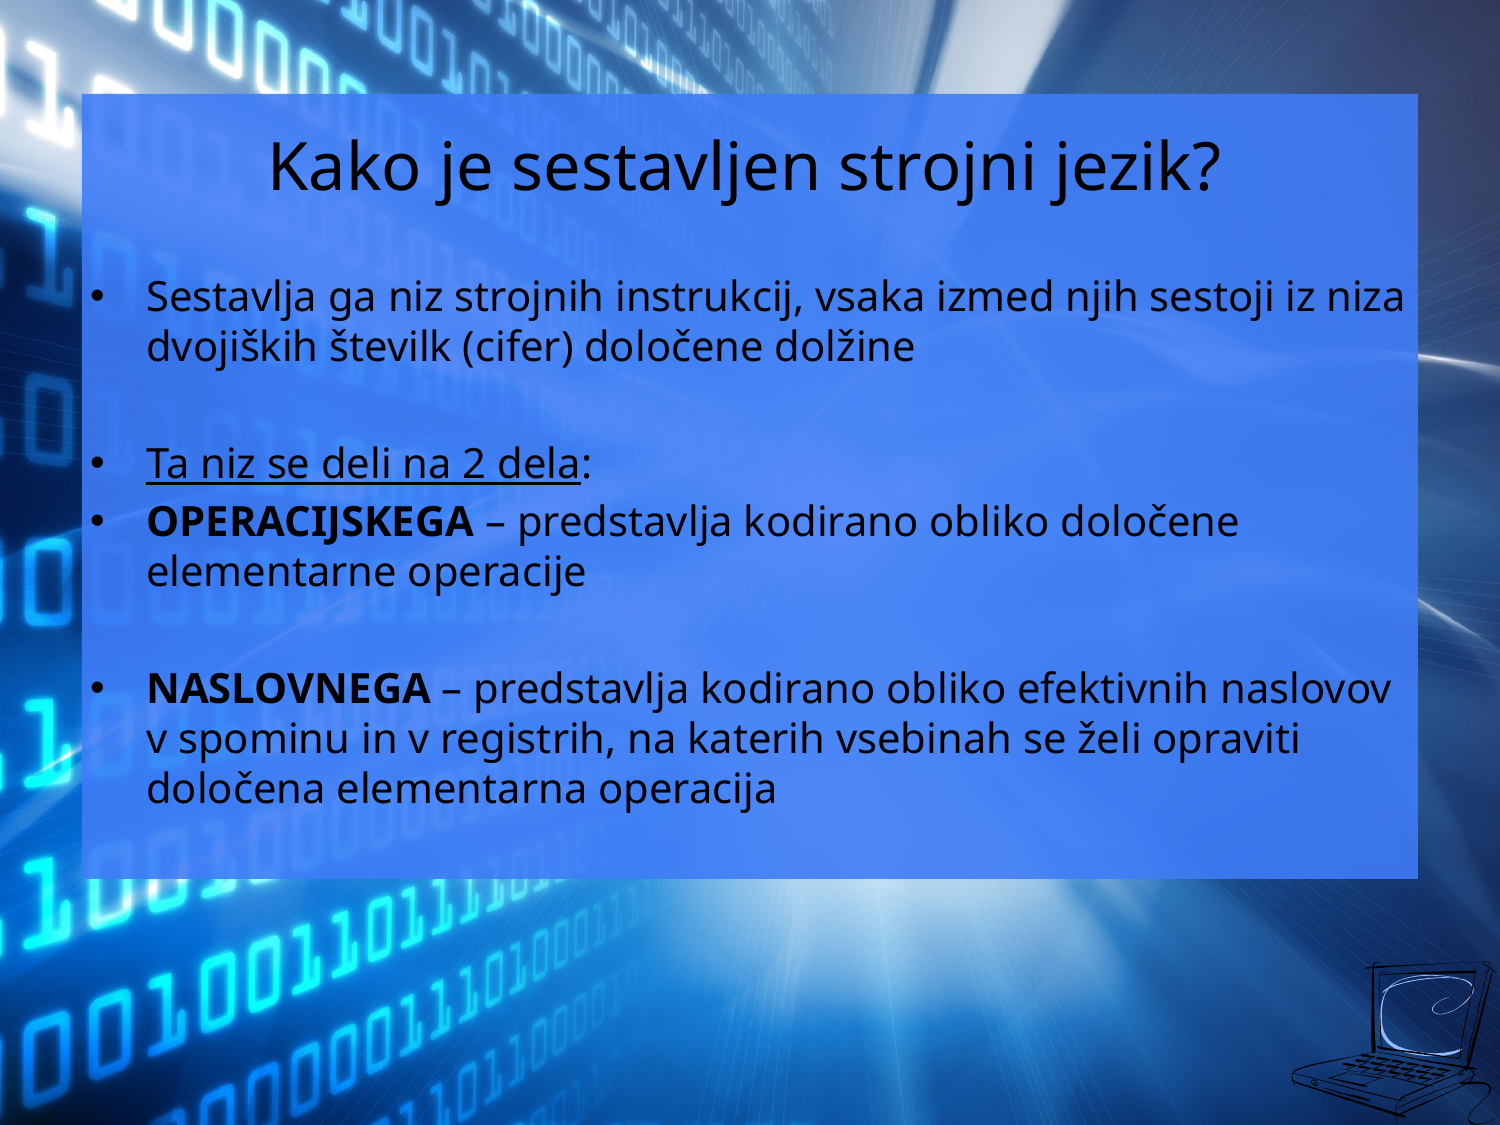

# Kako je sestavljen strojni jezik?
Sestavlja ga niz strojnih instrukcij, vsaka izmed njih sestoji iz niza dvojiških številk (cifer) določene dolžine
Ta niz se deli na 2 dela:
OPERACIJSKEGA – predstavlja kodirano obliko določene elementarne operacije
NASLOVNEGA – predstavlja kodirano obliko efektivnih naslovov v spominu in v registrih, na katerih vsebinah se želi opraviti določena elementarna operacija